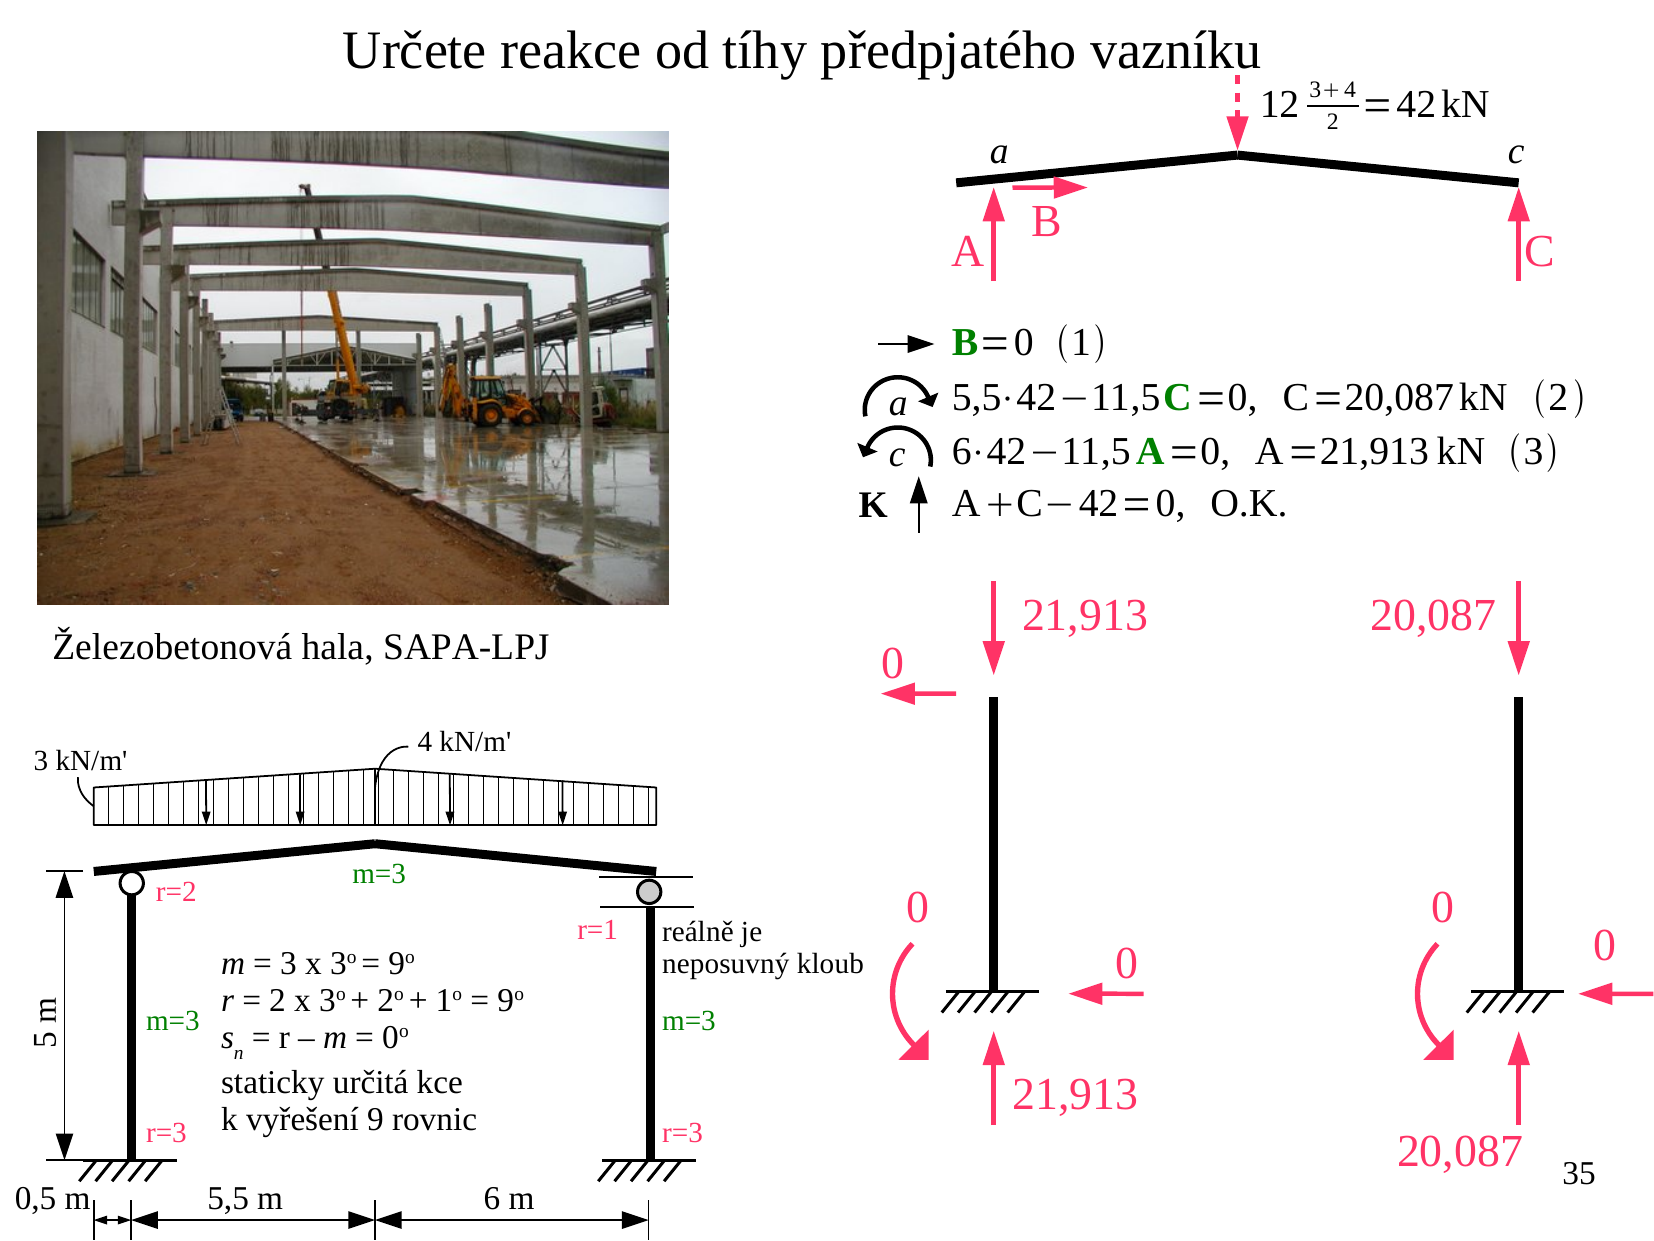

# Určete reakce od tíhy předpjatého vazníku
a
c
B
A
C
a
c
K
21,913
20,087
Železobetonová hala, SAPA-LPJ
0
4 kN/m'
3 kN/m'
m=3
r=2
0
0
r=1
reálně je neposuvný kloub
0
m = 3 x 3o = 9o
r = 2 x 3o + 2o + 1o = 9o
sn = r – m = 0o
staticky určitá kce
k vyřešení 9 rovnic
0
5 m
m=3
m=3
21,913
r=3
r=3
20,087
35
5,5 m
0,5 m
6 m